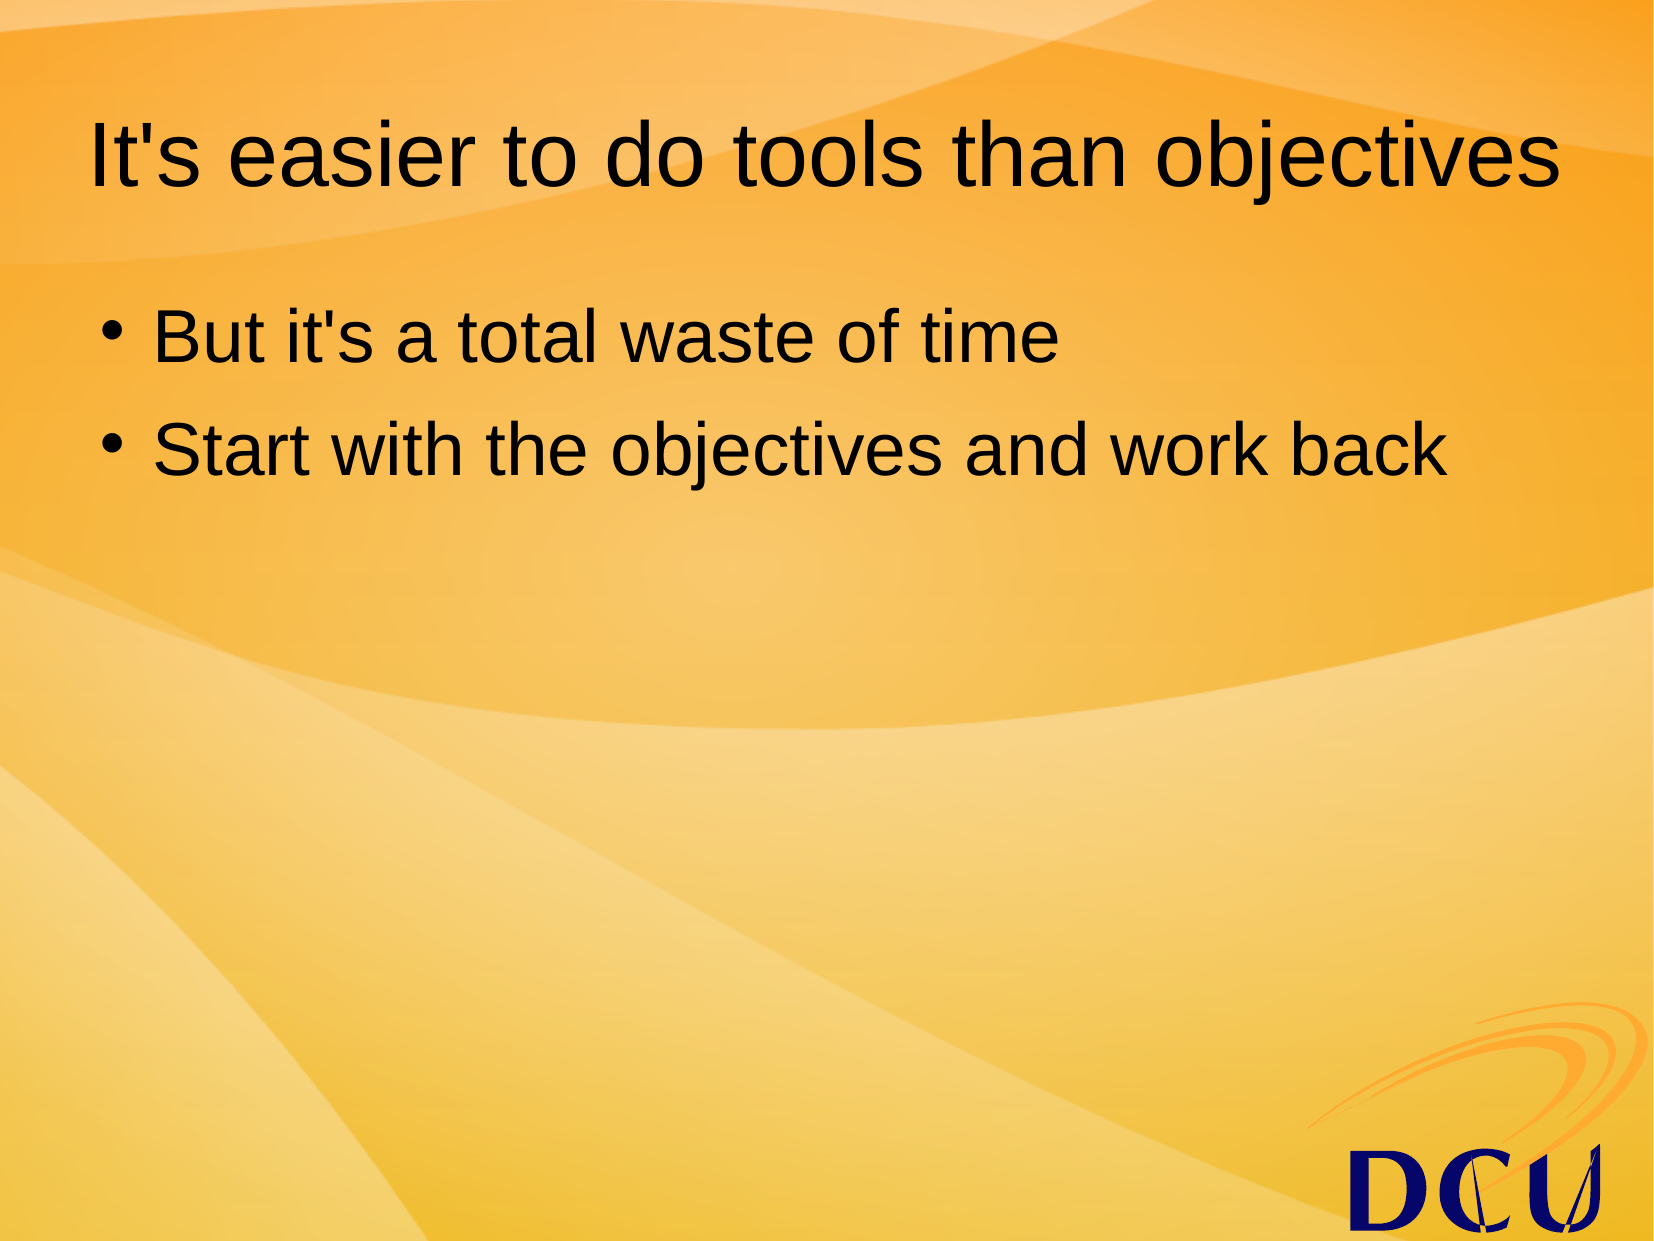

# It's easier to do tools than objectives
But it's a total waste of time
Start with the objectives and work back